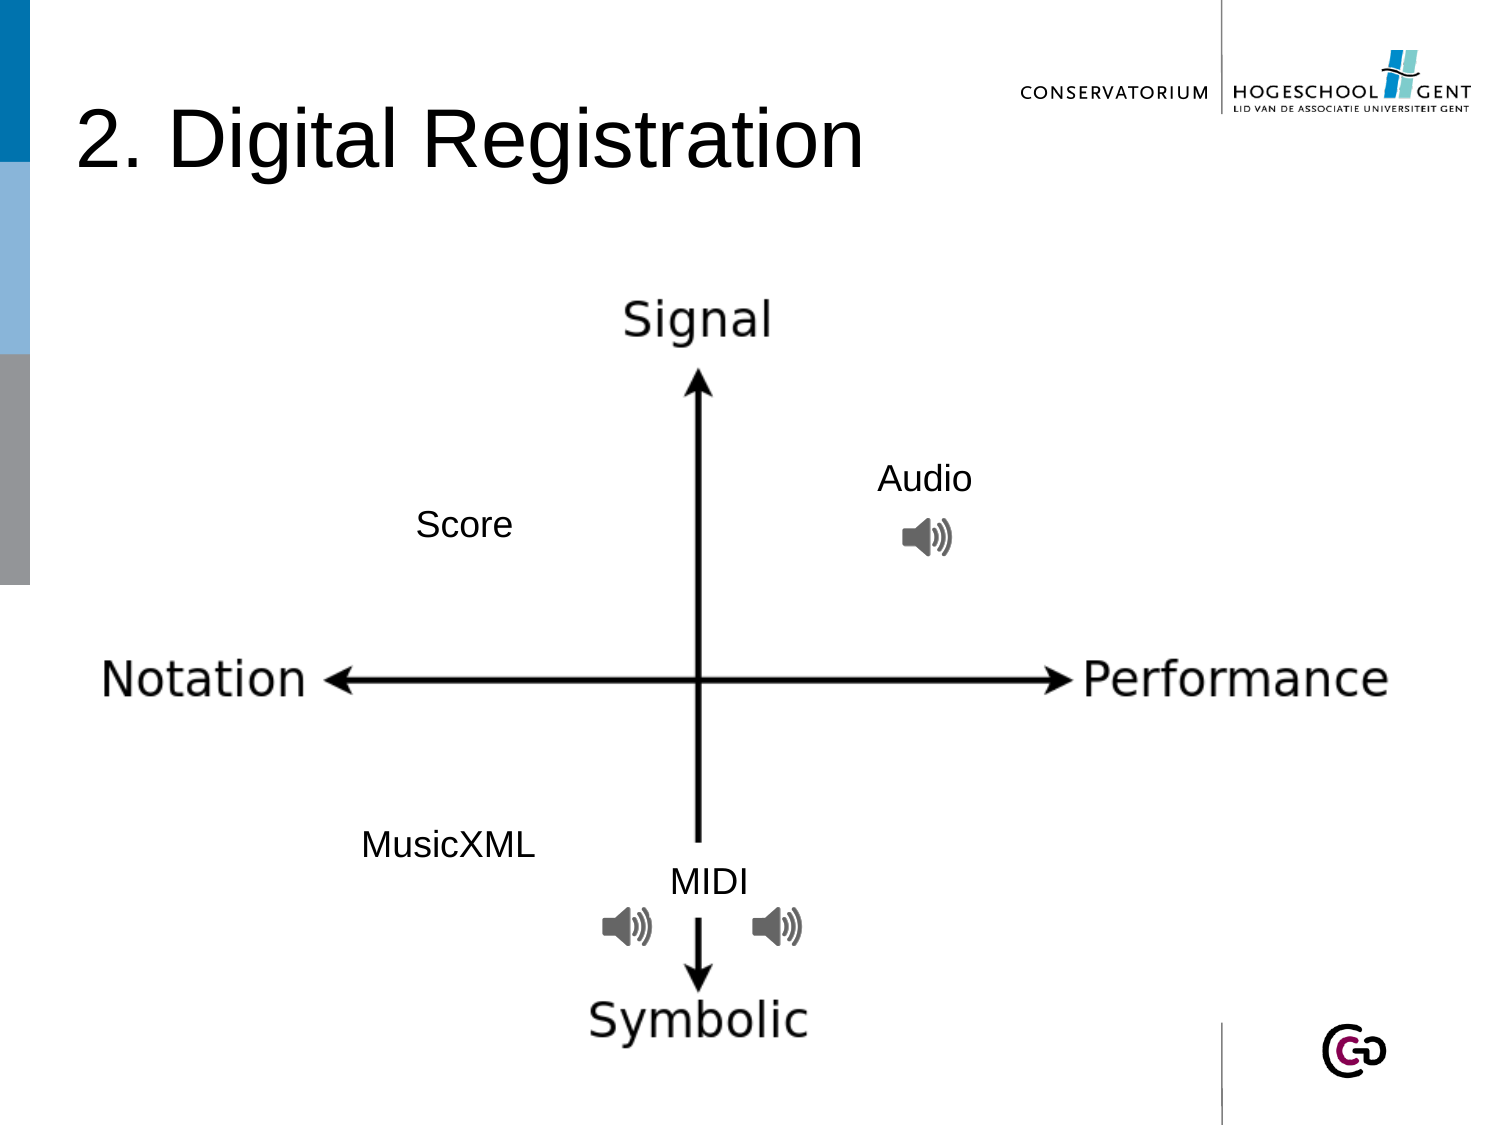

# 2. Digital Registration
Audio
Score
MusicXML
MIDI